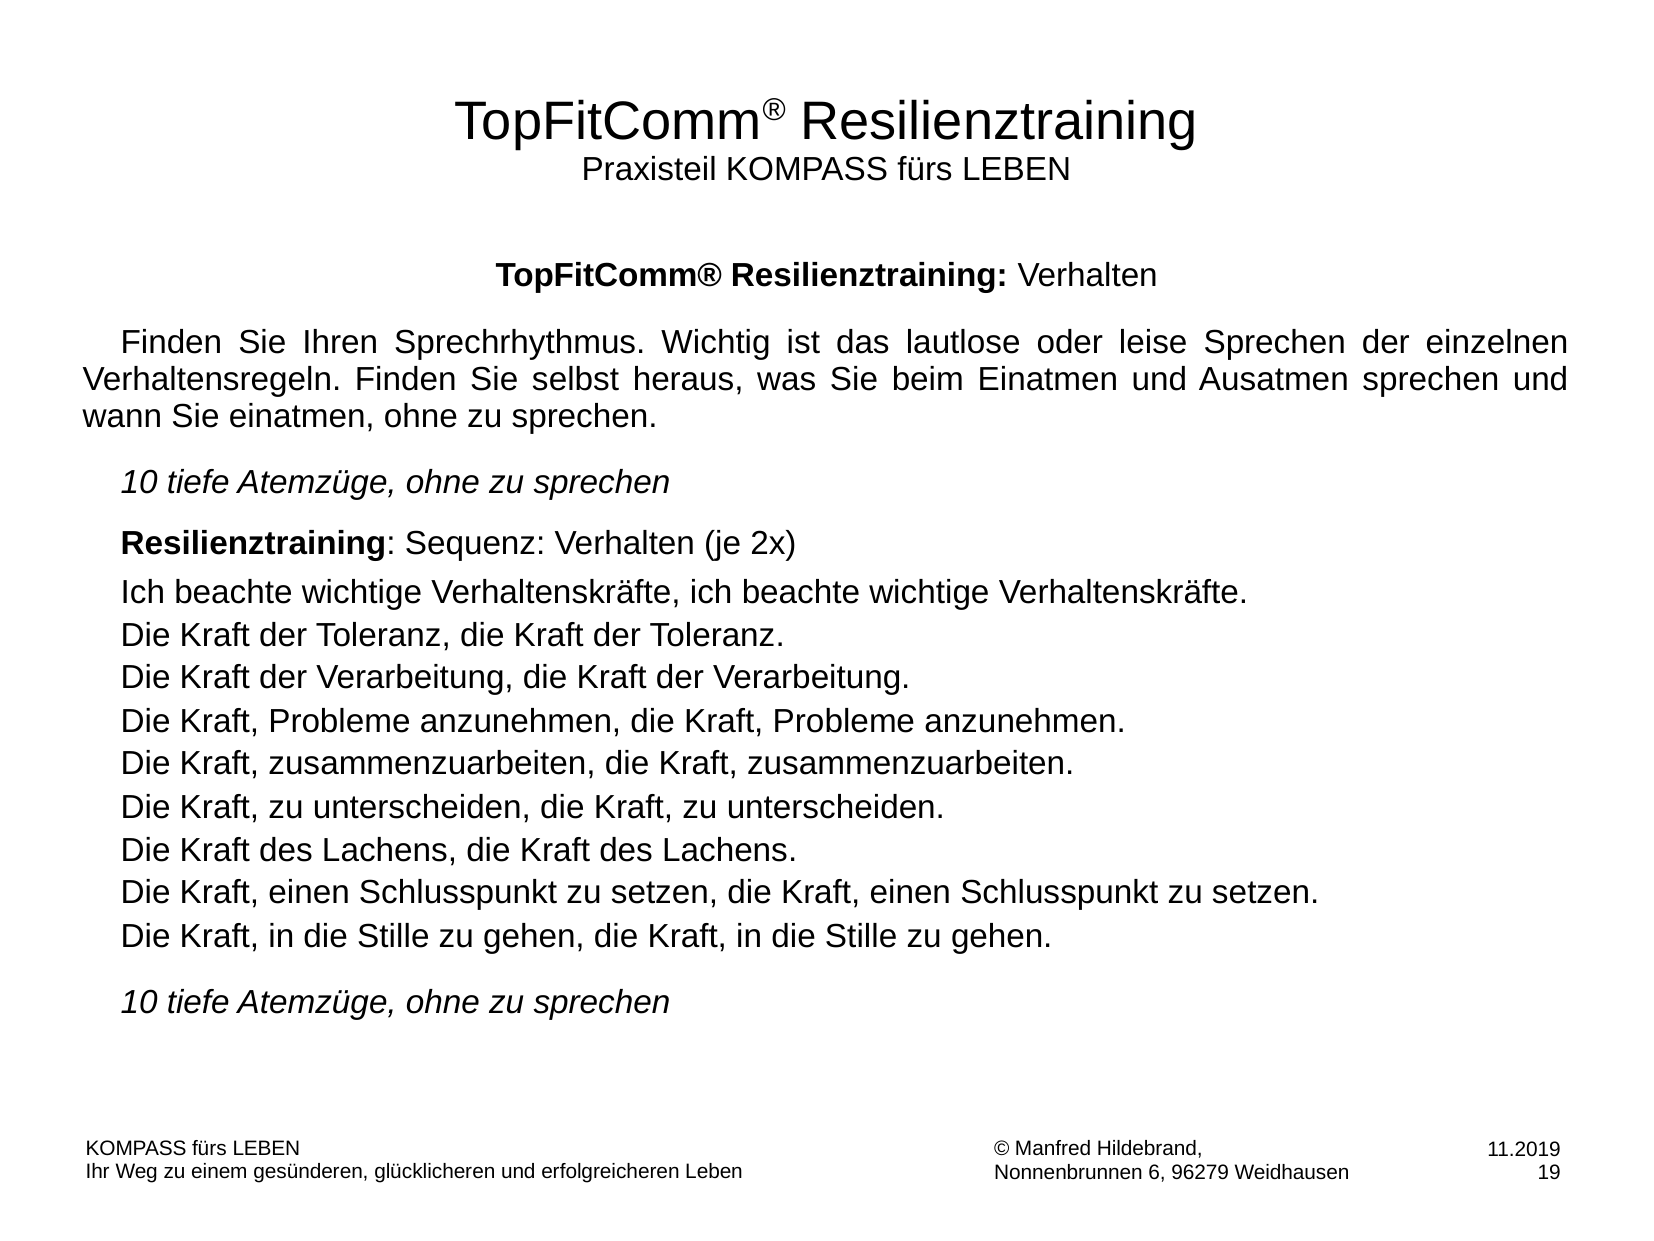

# TopFitComm® Resilienztraining Praxisteil KOMPASS fürs LEBEN
TopFitComm® Resilienztraining: Verhalten
Finden Sie Ihren Sprechrhythmus. Wichtig ist das lautlose oder leise Sprechen der einzelnen Verhaltensregeln. Finden Sie selbst heraus, was Sie beim Einatmen und Ausatmen sprechen und wann Sie einatmen, ohne zu sprechen.
10 tiefe Atemzüge, ohne zu sprechen
Resilienztraining: Sequenz: Verhalten (je 2x)
Ich beachte wichtige Verhaltenskräfte, ich beachte wichtige Verhaltenskräfte.
Die Kraft der Toleranz, die Kraft der Toleranz.
Die Kraft der Verarbeitung, die Kraft der Verarbeitung.
Die Kraft, Probleme anzunehmen, die Kraft, Probleme anzunehmen.
Die Kraft, zusammenzuarbeiten, die Kraft, zusammenzuarbeiten.
Die Kraft, zu unterscheiden, die Kraft, zu unterscheiden.
Die Kraft des Lachens, die Kraft des Lachens.
Die Kraft, einen Schlusspunkt zu setzen, die Kraft, einen Schlusspunkt zu setzen.
Die Kraft, in die Stille zu gehen, die Kraft, in die Stille zu gehen.
10 tiefe Atemzüge, ohne zu sprechen
KOMPASS fürs LEBEN
Ihr Weg zu einem gesünderen, glücklicheren und erfolgreicheren Leben
© Manfred Hildebrand,
Nonnenbrunnen 6, 96279 Weidhausen
11.2019
19